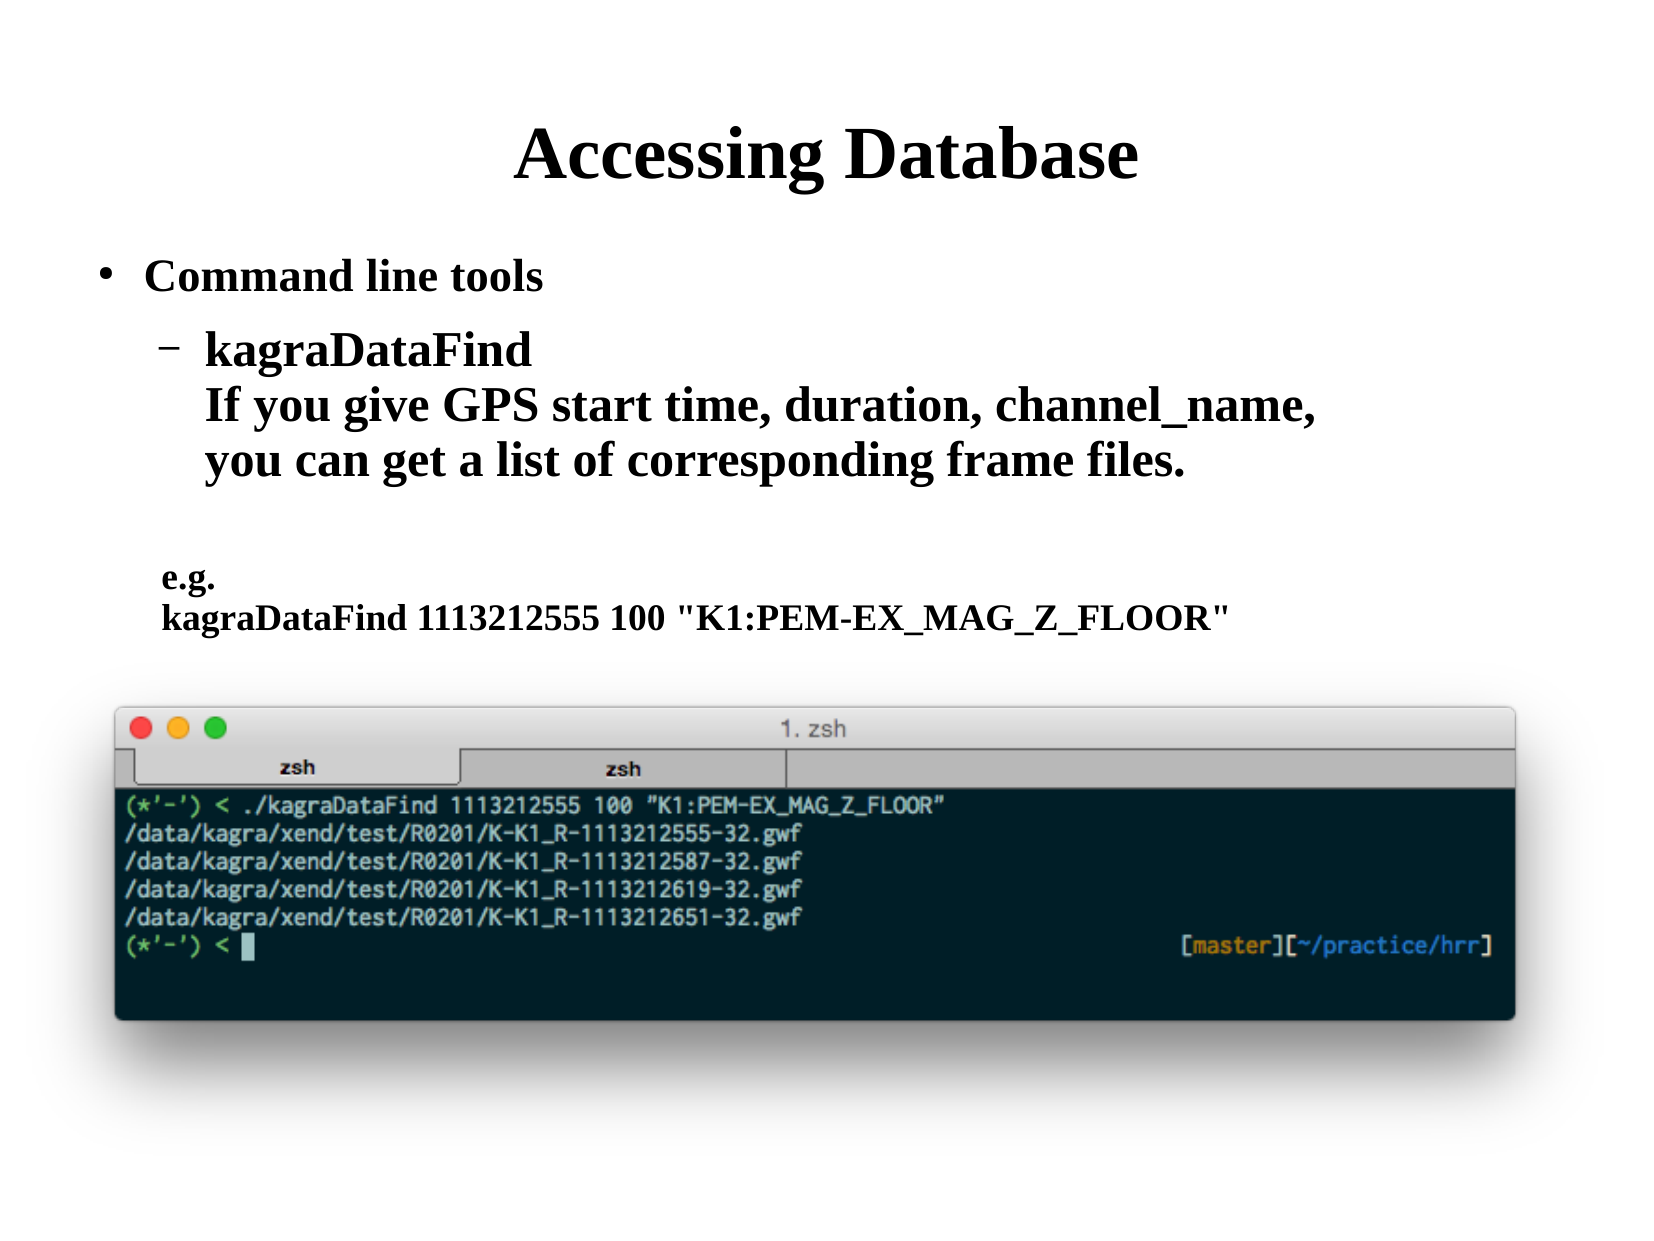

# Accessing Database
Command line tools
kagraDataFind
If you give GPS start time, duration, channel_name,
you can get a list of corresponding frame files.
e.g.
kagraDataFind 1113212555 100 "K1:PEM-EX_MAG_Z_FLOOR"